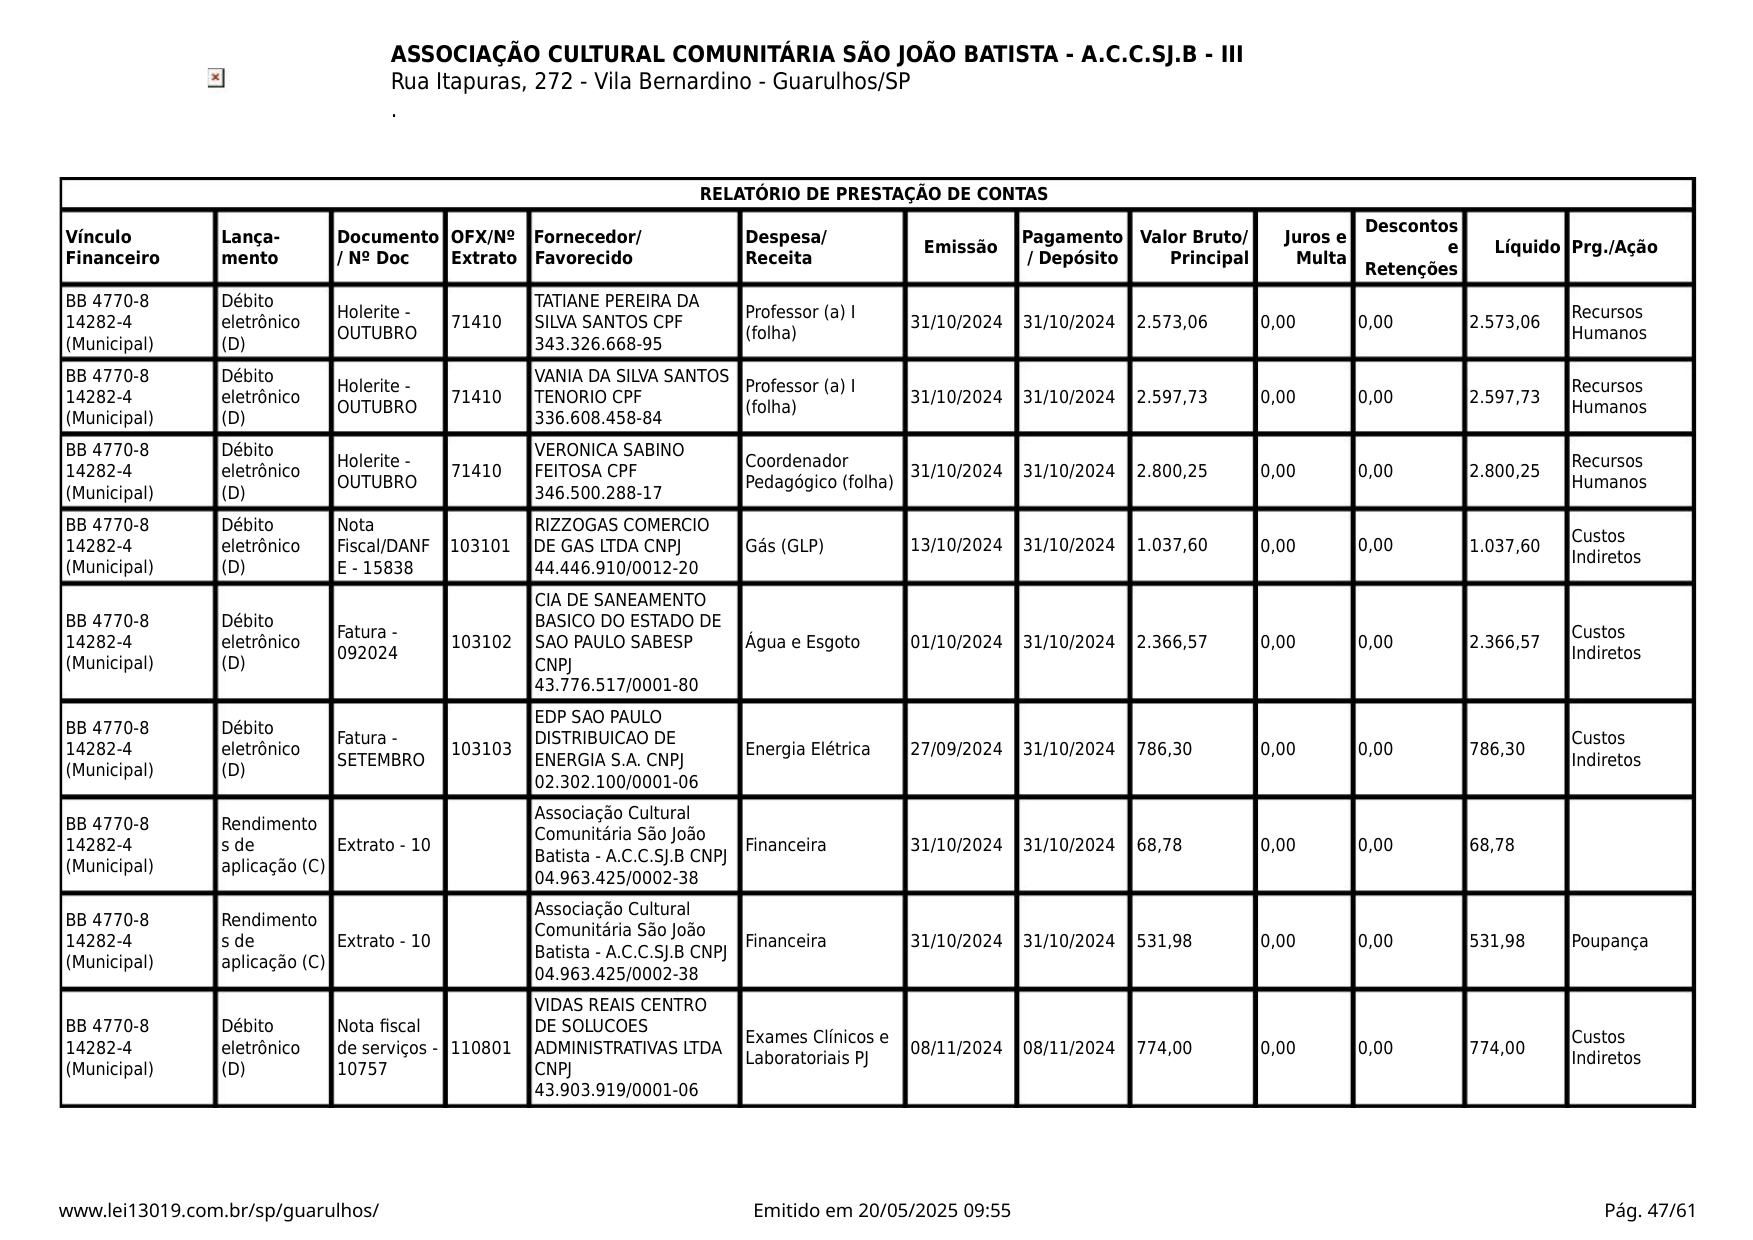

ASSOCIAÇÃO CULTURAL COMUNITÁRIA SÃO JOÃO BATISTA - A.C.C.SJ.B - III
Rua Itapuras, 272 - Vila Bernardino - Guarulhos/SP
.
RELATÓRIO DE PRESTAÇÃO DE CONTAS
Descontos
e
Retenções
Vínculo
Financeiro
Lança-
mento
Documento OFX/Nº Fornecedor/
Despesa/
Receita
Pagamento Valor Bruto/
/ Depósito Principal
Juros e
Multa
Emissão
Líquido Prg./Ação
/ Nº Doc
Extrato Favorecido
BB 4770-8
14282-4
(Municipal)
Débito
eletrônico
(D)
TATIANE PEREIRA DA
SILVA SANTOS CPF
343.326.668-95
Holerite -
OUTUBRO
Professor (a) I
(folha)
Recursos
Humanos
71410
71410
71410
31/10/2024 31/10/2024 2.573,06
31/10/2024 31/10/2024 2.597,73
31/10/2024 31/10/2024 2.800,25
13/10/2024 31/10/2024 1.037,60
0,00
0,00
0,00
0,00
0,00
2.573,06
BB 4770-8
14282-4
(Municipal)
Débito
eletrônico
(D)
VANIA DA SILVA SANTOS
TENORIO CPF
336.608.458-84
Holerite -
OUTUBRO
Professor (a) I
(folha)
Recursos
Humanos
0,00
0,00
0,00
2.597,73
2.800,25
1.037,60
BB 4770-8
14282-4
(Municipal)
Débito
eletrônico
(D)
VERONICA SABINO
FEITOSA CPF
346.500.288-17
Holerite -
OUTUBRO
Coordenador
Pedagógico (folha)
Recursos
Humanos
BB 4770-8
14282-4
(Municipal)
Débito
eletrônico
(D)
Nota
RIZZOGAS COMERCIO
Fiscal/DANF 103101 DE GAS LTDA CNPJ
Custos
Indiretos
Gás (GLP)
E - 15838
44.446.910/0012-20
CIA DE SANEAMENTO
BASICO DO ESTADO DE
103102 SAO PAULO SABESP
CNPJ
BB 4770-8
14282-4
(Municipal)
Débito
eletrônico
(D)
Fatura -
092024
Custos
Indiretos
Água e Esgoto
01/10/2024 31/10/2024 2.366,57
0,00
0,00
2.366,57
43.776.517/0001-80
EDP SAO PAULO
DISTRIBUICAO DE
ENERGIA S.A. CNPJ
02.302.100/0001-06
BB 4770-8
14282-4
(Municipal)
Débito
eletrônico
(D)
Fatura -
SETEMBRO
Custos
Indiretos
103103
Energia Elétrica
Financeira
27/09/2024 31/10/2024 786,30
31/10/2024 31/10/2024 68,78
31/10/2024 31/10/2024 531,98
0,00
0,00
0,00
0,00
0,00
0,00
786,30
68,78
Associação Cultural
Comunitária São João
Batista - A.C.C.SJ.B CNPJ
04.963.425/0002-38
BB 4770-8
14282-4
(Municipal)
Rendimento
s de
aplicação (C)
Extrato - 10
Associação Cultural
Comunitária São João
Batista - A.C.C.SJ.B CNPJ
04.963.425/0002-38
BB 4770-8
14282-4
(Municipal)
Rendimento
s de
aplicação (C)
Extrato - 10
Nota ﬁscal
Financeira
531,98
Poupança
VIDAS REAIS CENTRO
DE SOLUCOES
de serviços - 110801 ADMINISTRATIVAS LTDA
BB 4770-8
14282-4
(Municipal)
Débito
eletrônico
(D)
Exames Clínicos e
Laboratoriais PJ
Custos
Indiretos
08/11/2024 08/11/2024 774,00
0,00
0,00
774,00
10757
CNPJ
43.903.919/0001-06
www.lei13019.com.br/sp/guarulhos/
Emitido em 20/05/2025 09:55
Pág. 47/61